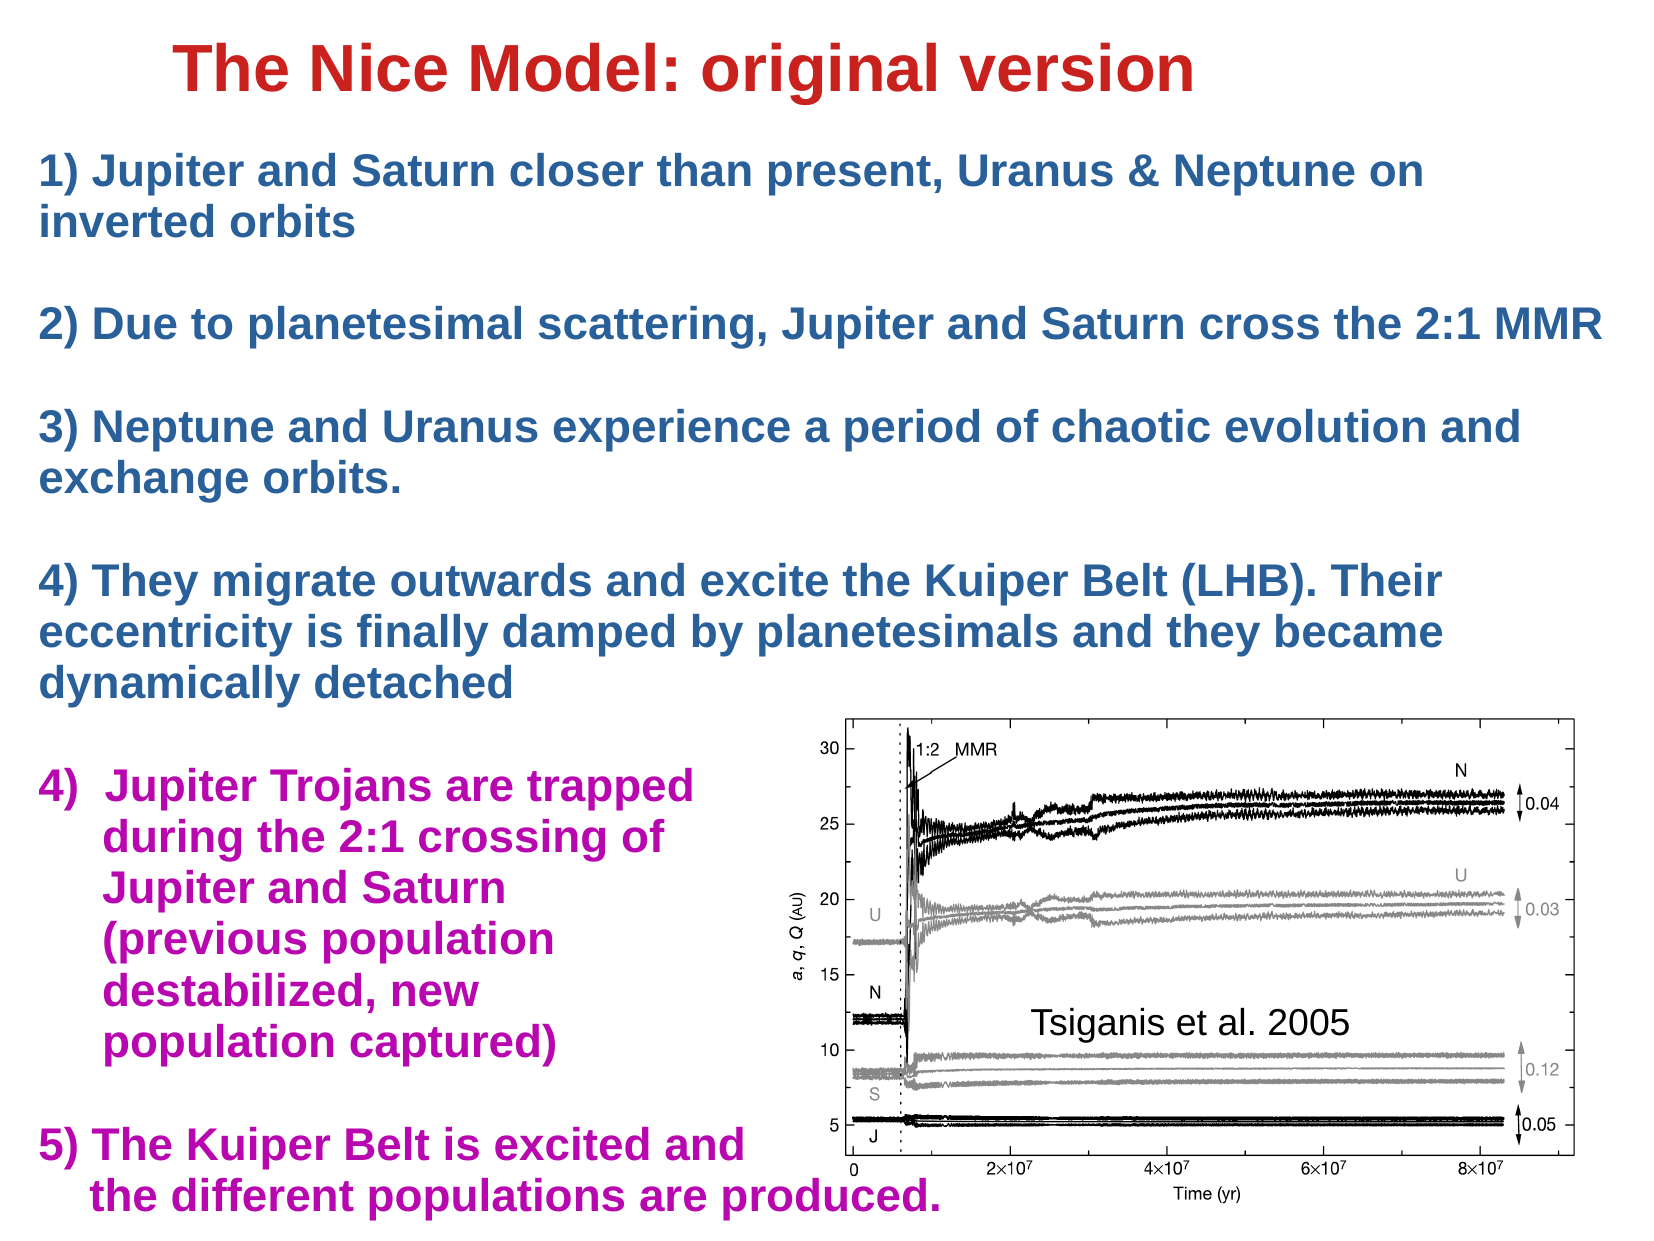

# The Nice Model: original version
1) Jupiter and Saturn closer than present, Uranus & Neptune on inverted orbits
2) Due to planetesimal scattering, Jupiter and Saturn cross the 2:1 MMR
3) Neptune and Uranus experience a period of chaotic evolution and exchange orbits.
4) They migrate outwards and excite the Kuiper Belt (LHB). Their eccentricity is finally damped by planetesimals and they became dynamically detached
4) Jupiter Trojans are trapped
 during the 2:1 crossing of
 Jupiter and Saturn
 (previous population
 destabilized, new
 population captured)
5) The Kuiper Belt is excited and
 the different populations are produced.
Tsiganis et al. 2005